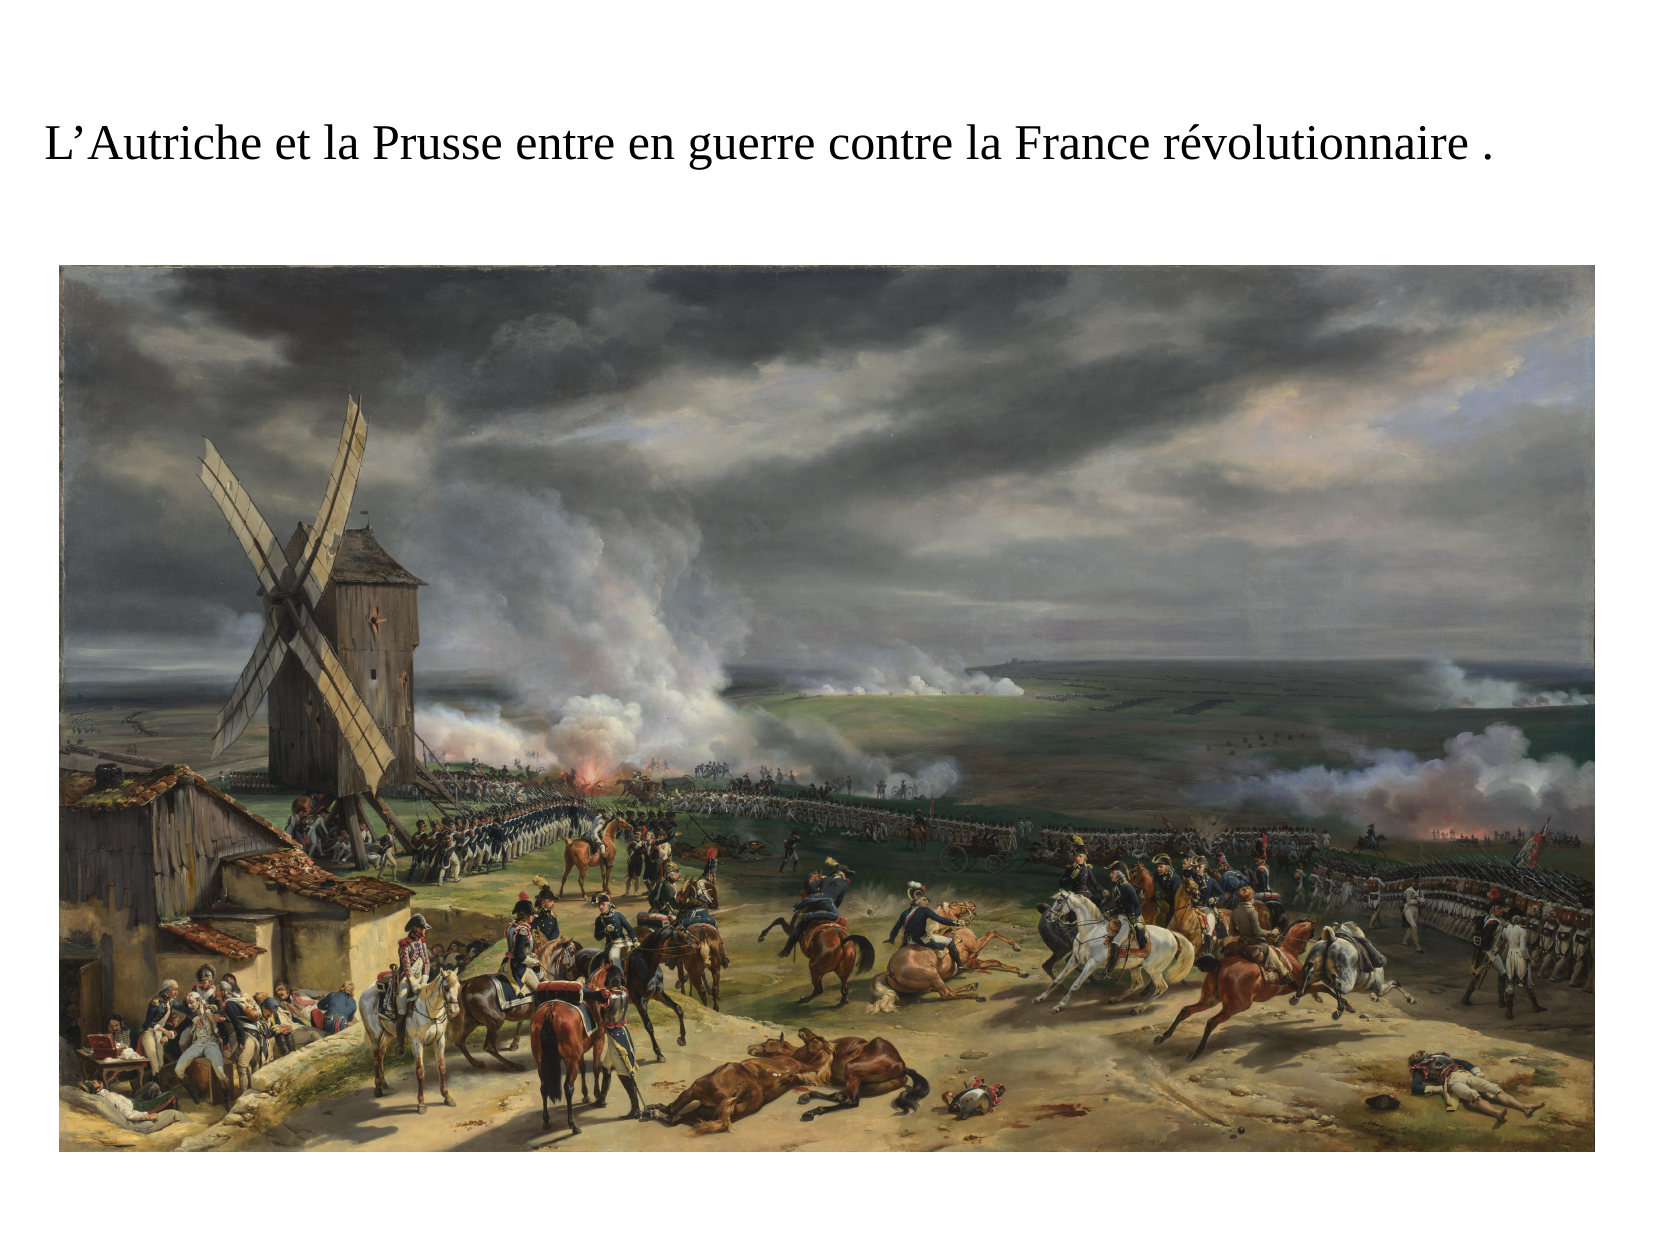

L’Autriche et la Prusse entre en guerre contre la France révolutionnaire .